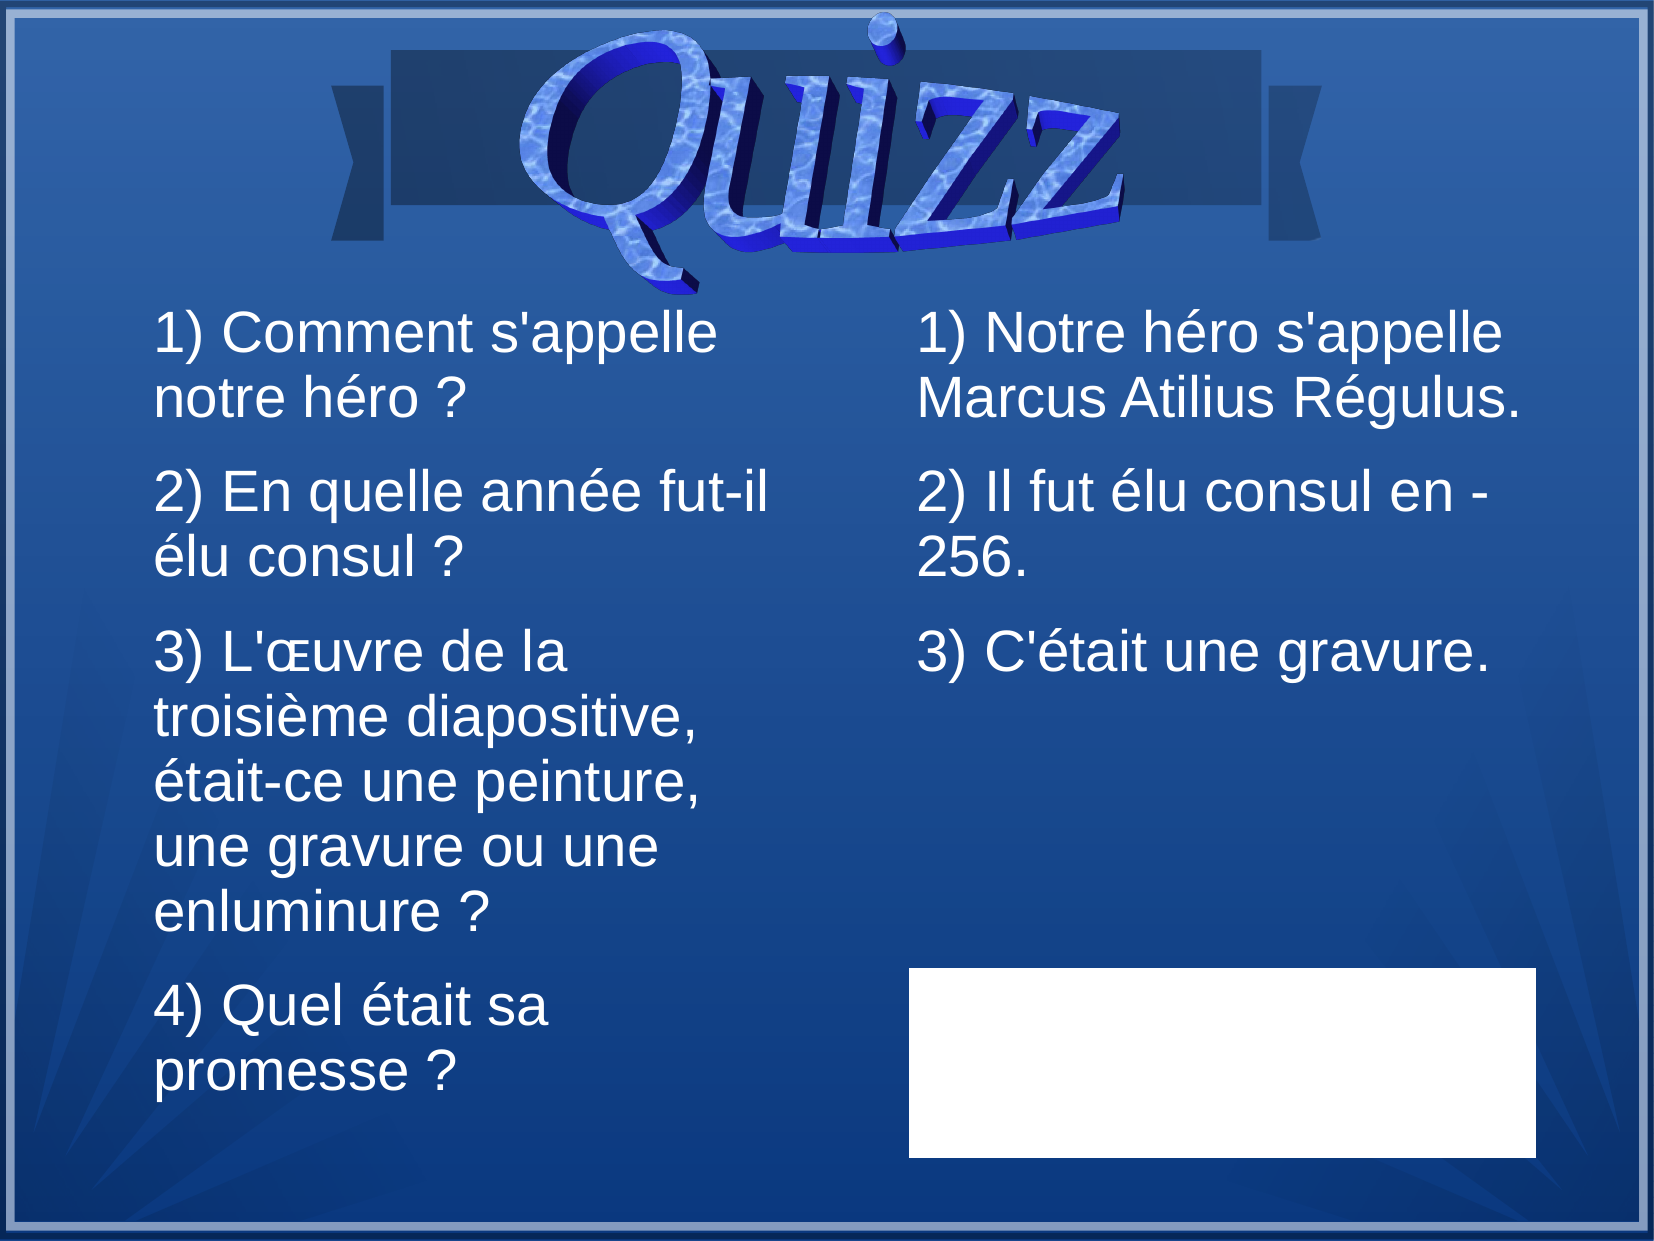

Quizz
# 1) Comment s'appelle notre héro ?
2) En quelle année fut-il élu consul ?
3) L'ɶuvre de la troisième diapositive, était-ce une peinture, une gravure ou une enluminure ?
4) Quel était sa promesse ?
1) Notre héro s'appelle Marcus Atilius Régulus.
2) Il fut élu consul en -256.
3) C'était une gravure.
4) Sa promesse était qu'il reviendrait en cas d'échec de sa mission.